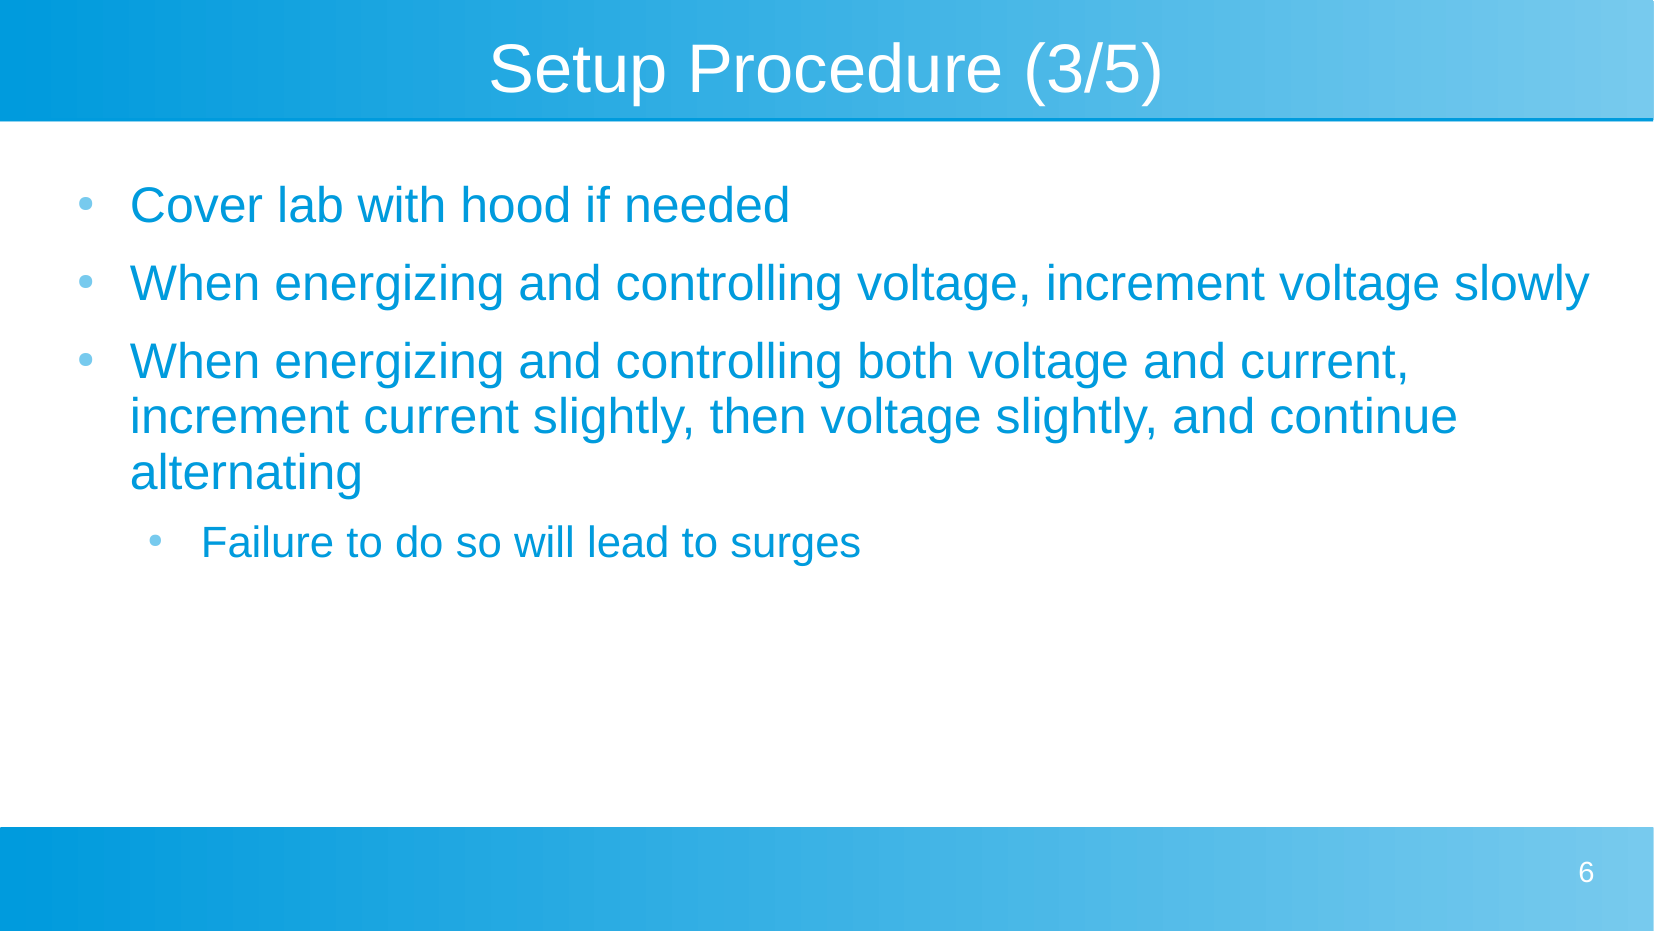

# Setup Procedure (3/5)
Cover lab with hood if needed
When energizing and controlling voltage, increment voltage slowly
When energizing and controlling both voltage and current, increment current slightly, then voltage slightly, and continue alternating
Failure to do so will lead to surges
6